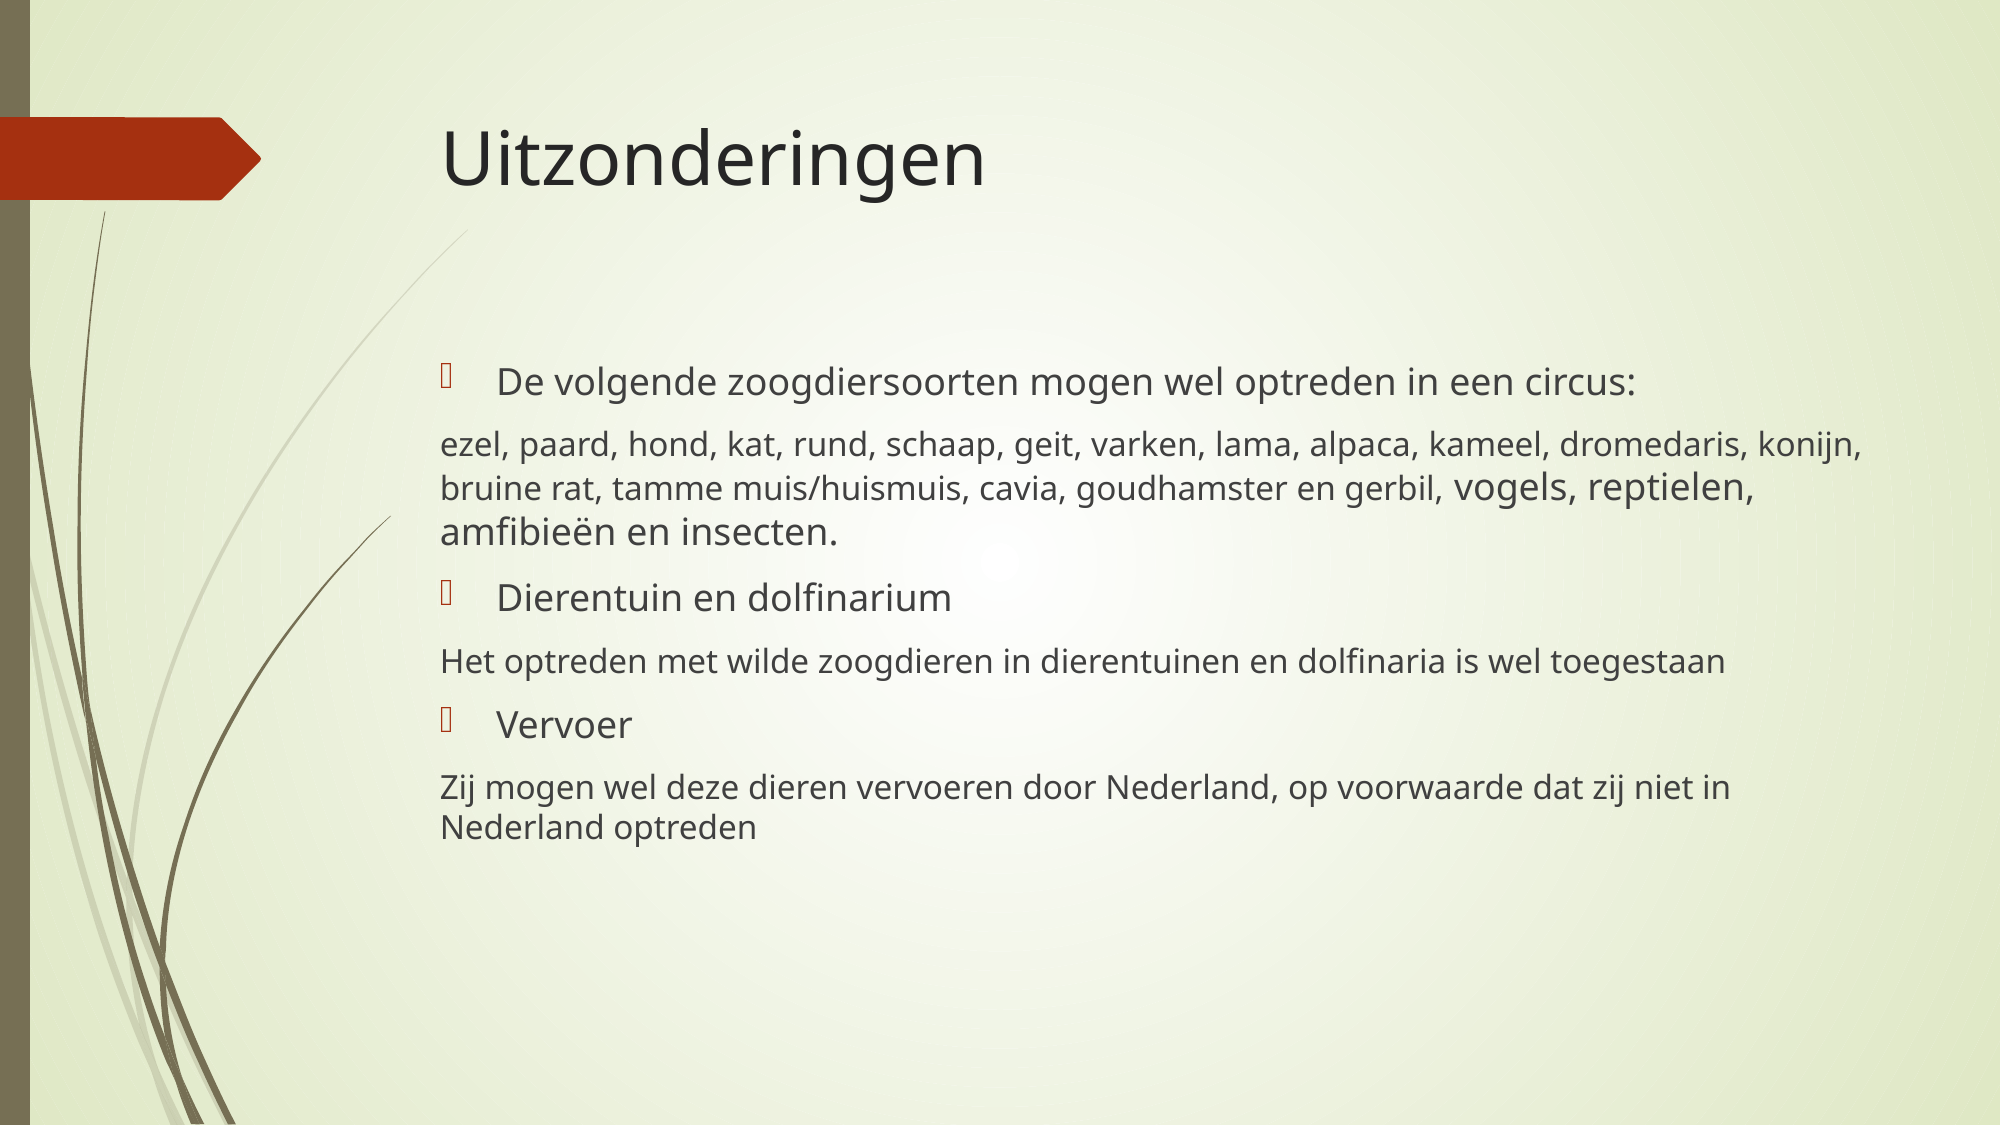

# Uitzonderingen
De volgende zoogdiersoorten mogen wel optreden in een circus:
ezel, paard, hond, kat, rund, schaap, geit, varken, lama, alpaca, kameel, dromedaris, konijn, bruine rat, tamme muis/huismuis, cavia, goudhamster en gerbil, vogels, reptielen, amfibieën en insecten.
Dierentuin en dolfinarium
Het optreden met wilde zoogdieren in dierentuinen en dolfinaria is wel toegestaan
Vervoer
Zij mogen wel deze dieren vervoeren door Nederland, op voorwaarde dat zij niet in Nederland optreden